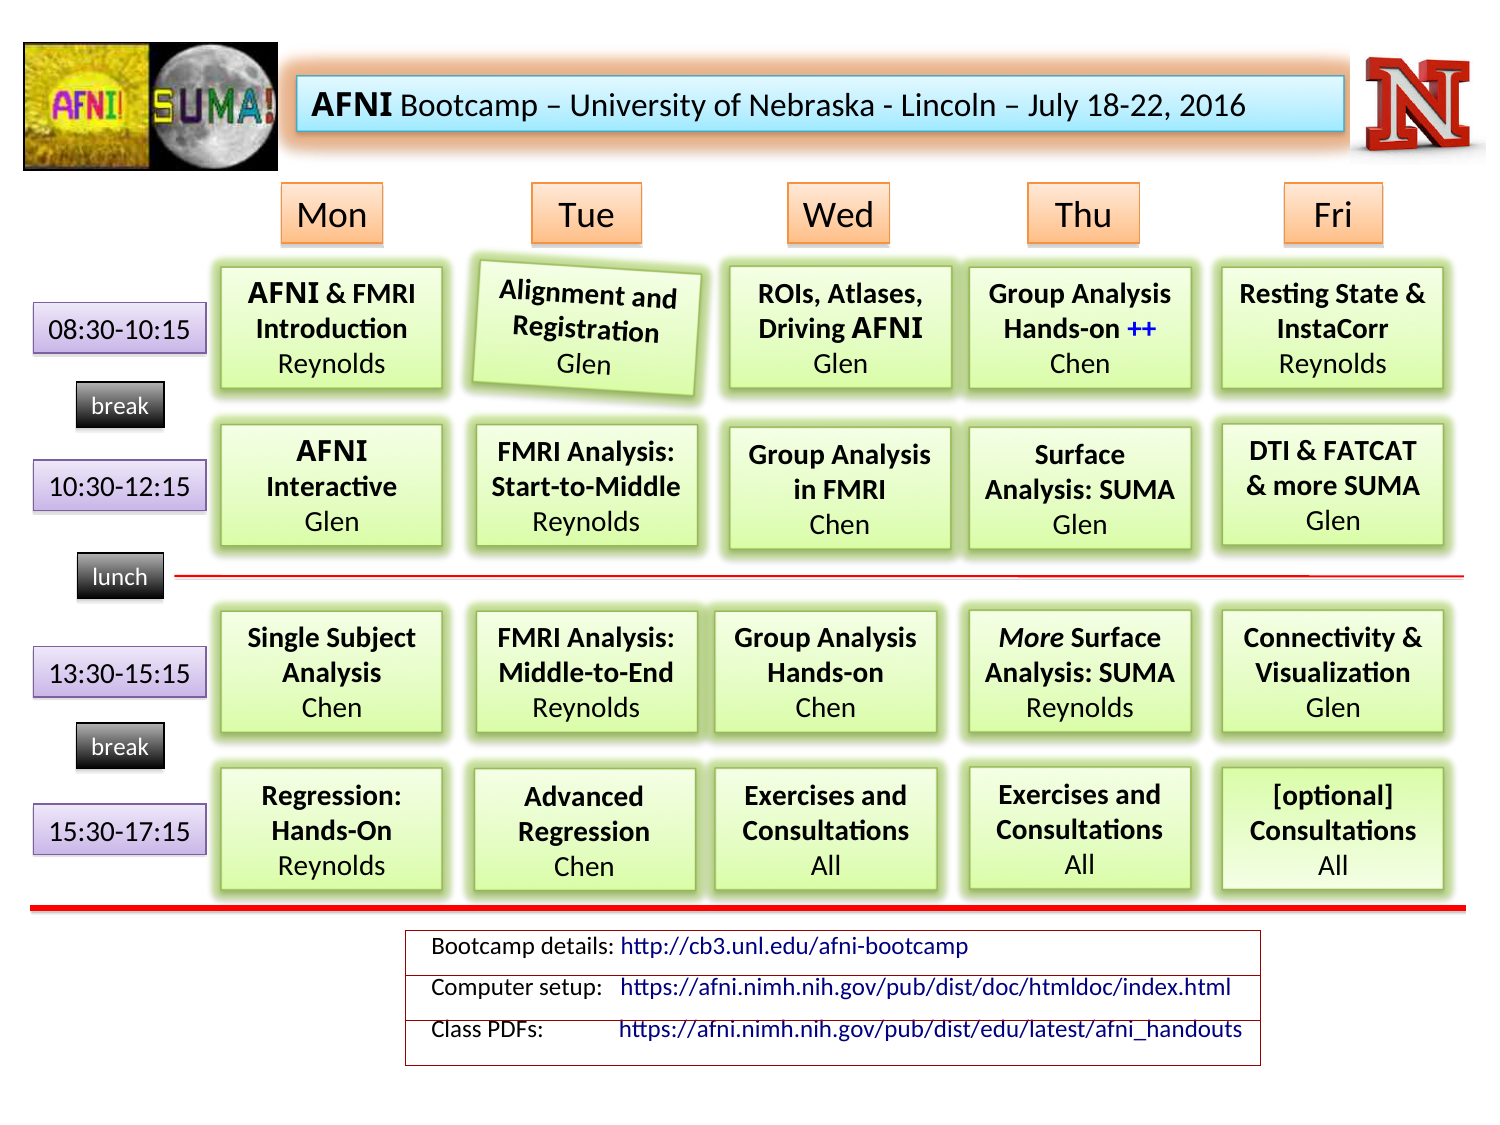

AFNI Bootcamp – University of Nebraska - Lincoln – July 18-22, 2016
Mon
Tue
Wed
Thu
Fri
Alignment and
Registration
Glen
ROIs, Atlases,
Driving AFNI
Glen
AFNI & FMRI Introduction
Reynolds
Group Analysis Hands-on ++
Chen
Resting State & InstaCorr
Reynolds
08:30-10:15
break
AFNI Interactive
Glen
FMRI Analysis: Start-to-Middle
Reynolds
DTI & FATCAT
& more SUMA
Glen
Group Analysis in FMRI
Chen
Surface Analysis: SUMA
Glen
10:30-12:15
lunch
More Surface Analysis: SUMA
Reynolds
Connectivity & Visualization Glen
Single Subject Analysis
Chen
FMRI Analysis: Middle-to-End
Reynolds
Group Analysis Hands-on
Chen
13:30-15:15
break
Exercises and Consultations
All
[optional]
Consultations
All
Advanced Regression
Chen
Regression: Hands-On
Reynolds
Exercises and Consultations
All
15:30-17:15
Bootcamp details: http://cb3.unl.edu/afni-bootcamp
Computer setup: https://afni.nimh.nih.gov/pub/dist/doc/htmldoc/index.html
Class PDFs: https://afni.nimh.nih.gov/pub/dist/edu/latest/afni_handouts